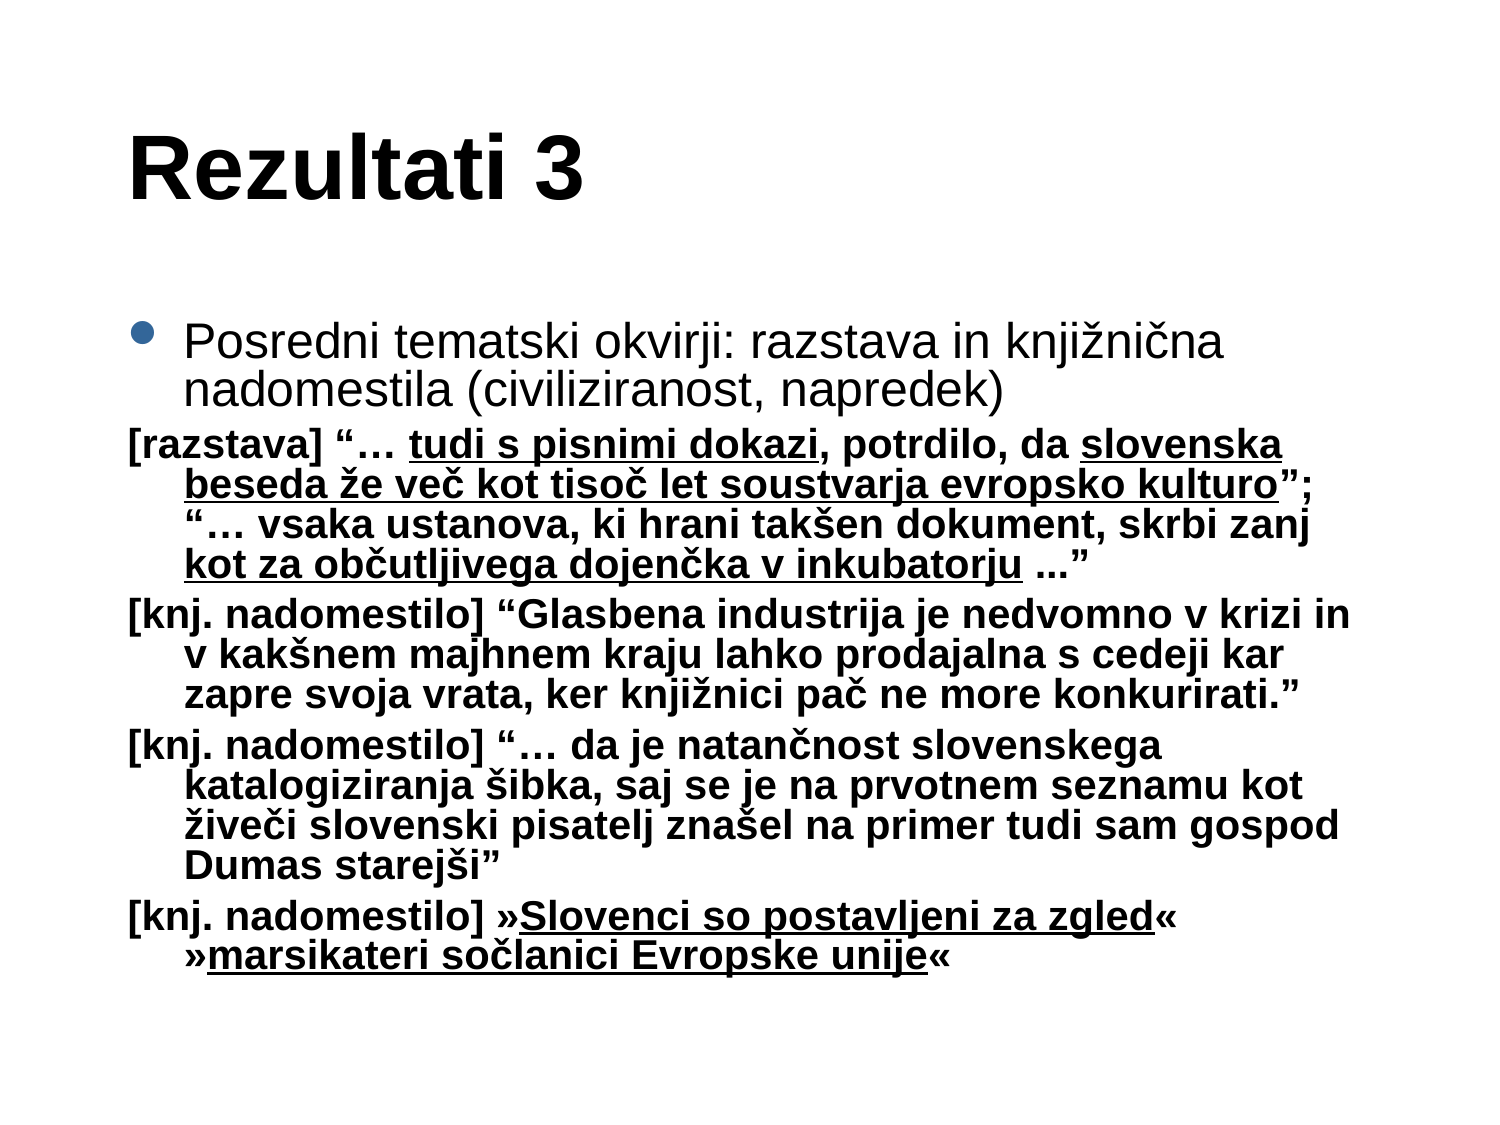

# Rezultati 3
Posredni tematski okvirji: razstava in knjižnična nadomestila (civiliziranost, napredek)
[razstava] “… tudi s pisnimi dokazi, potrdilo, da slovenska beseda že več kot tisoč let soustvarja evropsko kulturo”; “… vsaka ustanova, ki hrani takšen dokument, skrbi zanj kot za občutljivega dojenčka v inkubatorju ...”
[knj. nadomestilo] “Glasbena industrija je nedvomno v krizi in v kakšnem majhnem kraju lahko prodajalna s cedeji kar zapre svoja vrata, ker knjižnici pač ne more konkurirati.”
[knj. nadomestilo] “… da je natančnost slovenskega katalogiziranja šibka, saj se je na prvotnem seznamu kot živeči slovenski pisatelj znašel na primer tudi sam gospod Dumas starejši”
[knj. nadomestilo] »Slovenci so postavljeni za zgled« »marsikateri sočlanici Evropske unije«